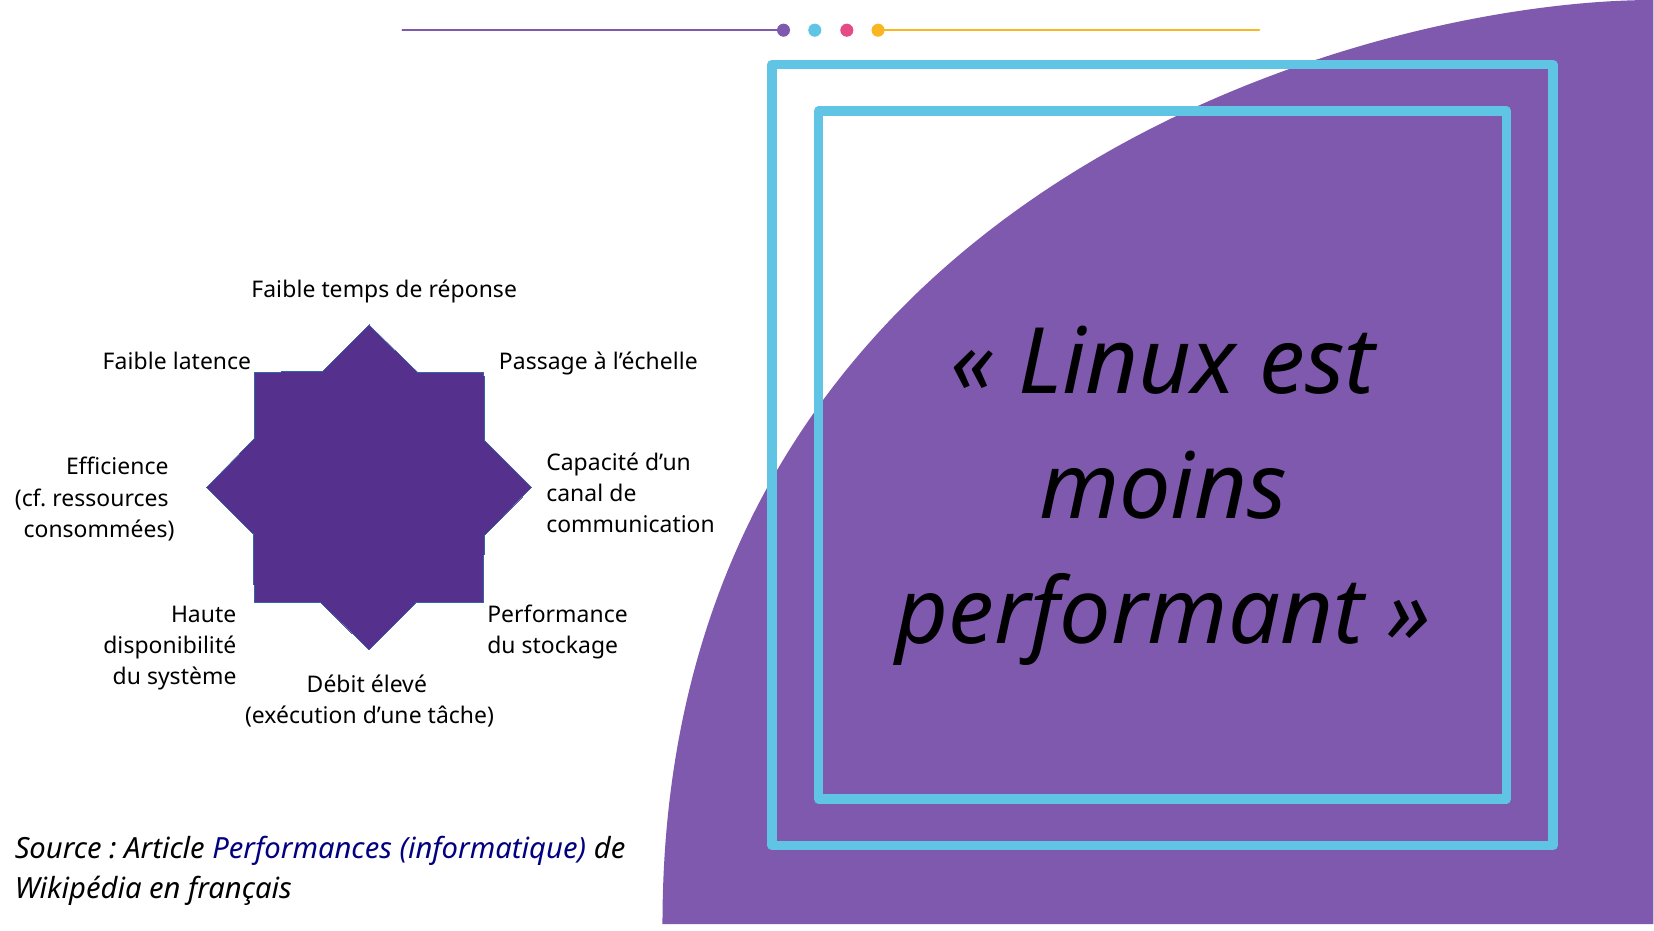

Faible temps de réponse
# « Linux est moins performant »
Faible latence
Passage à l’échelle
Capacité d’un canal de communication
Efficience
(cf. ressources
consommées)
Haute disponibilité du système
Performance du stockage
Débit élevé
(exécution d’une tâche)
Source : Article Performances (informatique) de Wikipédia en français